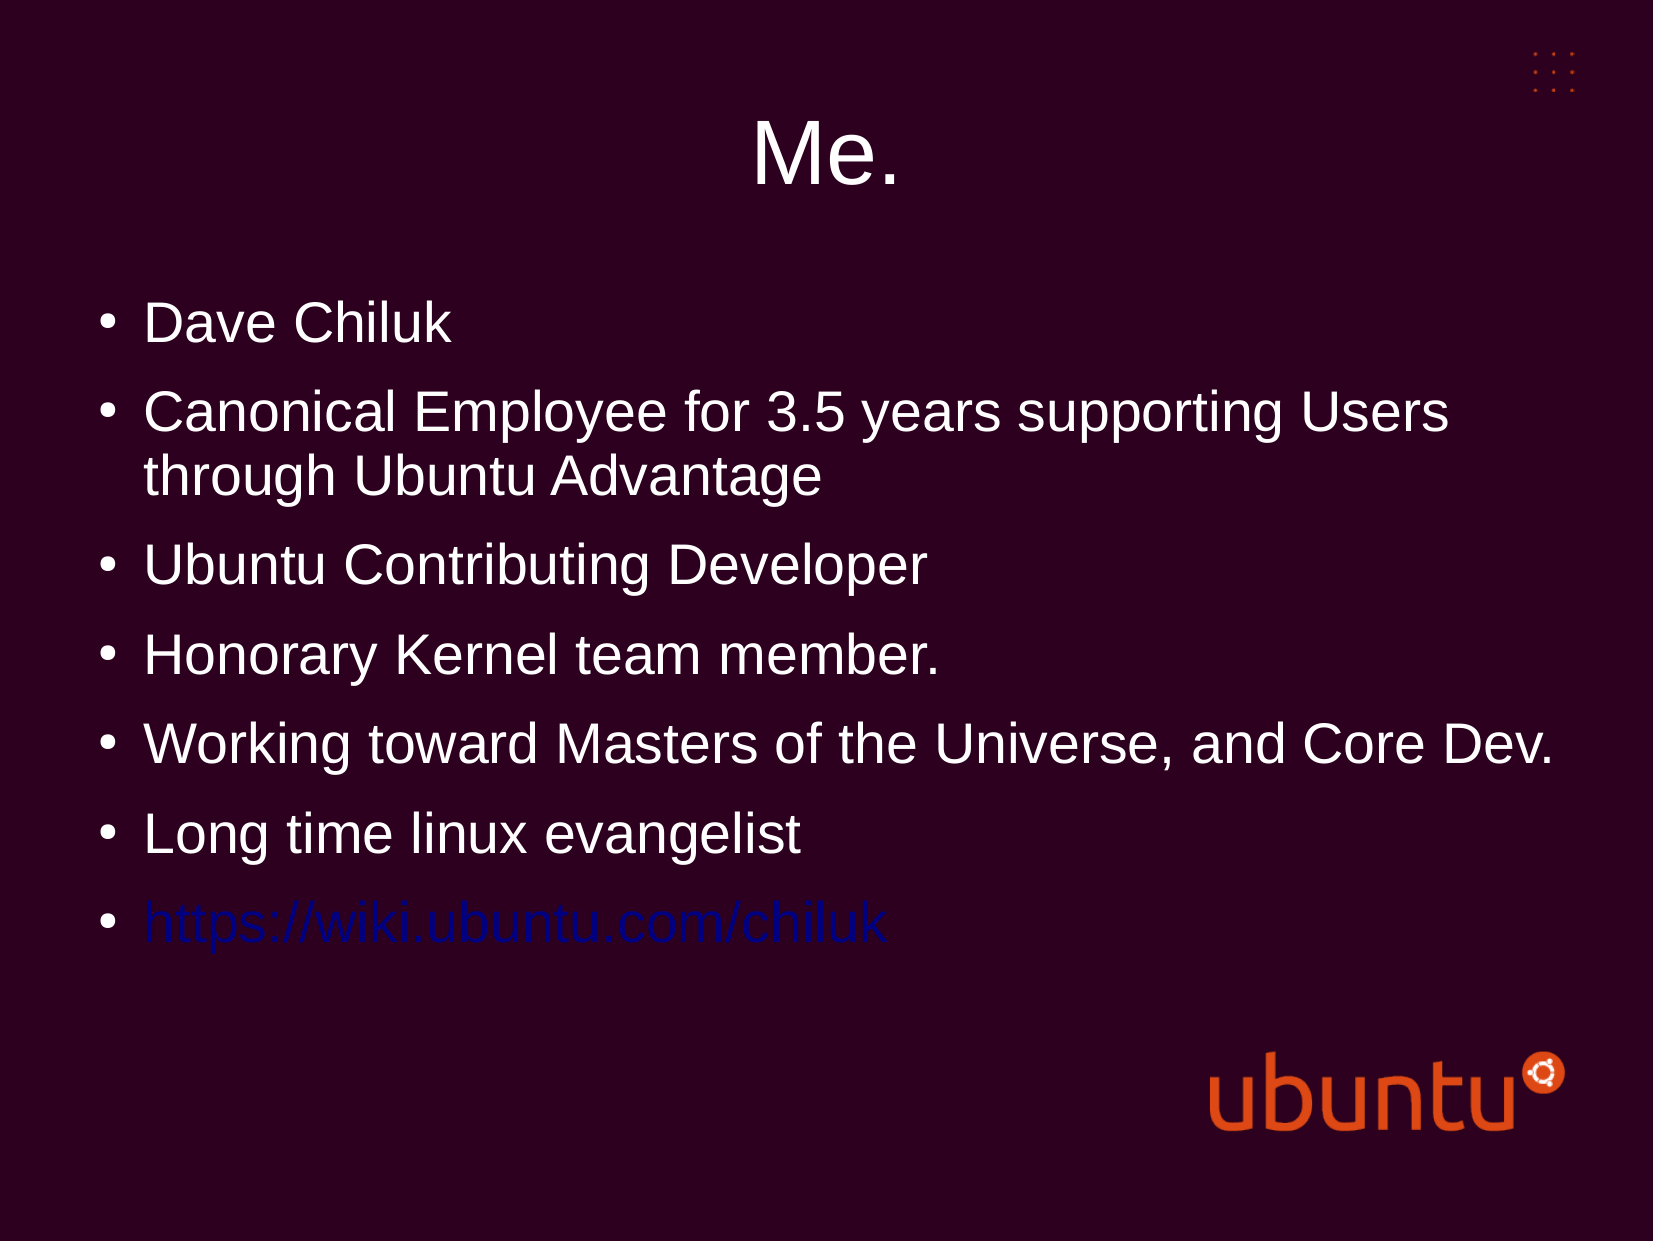

# Me.
Dave Chiluk
Canonical Employee for 3.5 years supporting Users through Ubuntu Advantage
Ubuntu Contributing Developer
Honorary Kernel team member.
Working toward Masters of the Universe, and Core Dev.
Long time linux evangelist
https://wiki.ubuntu.com/chiluk